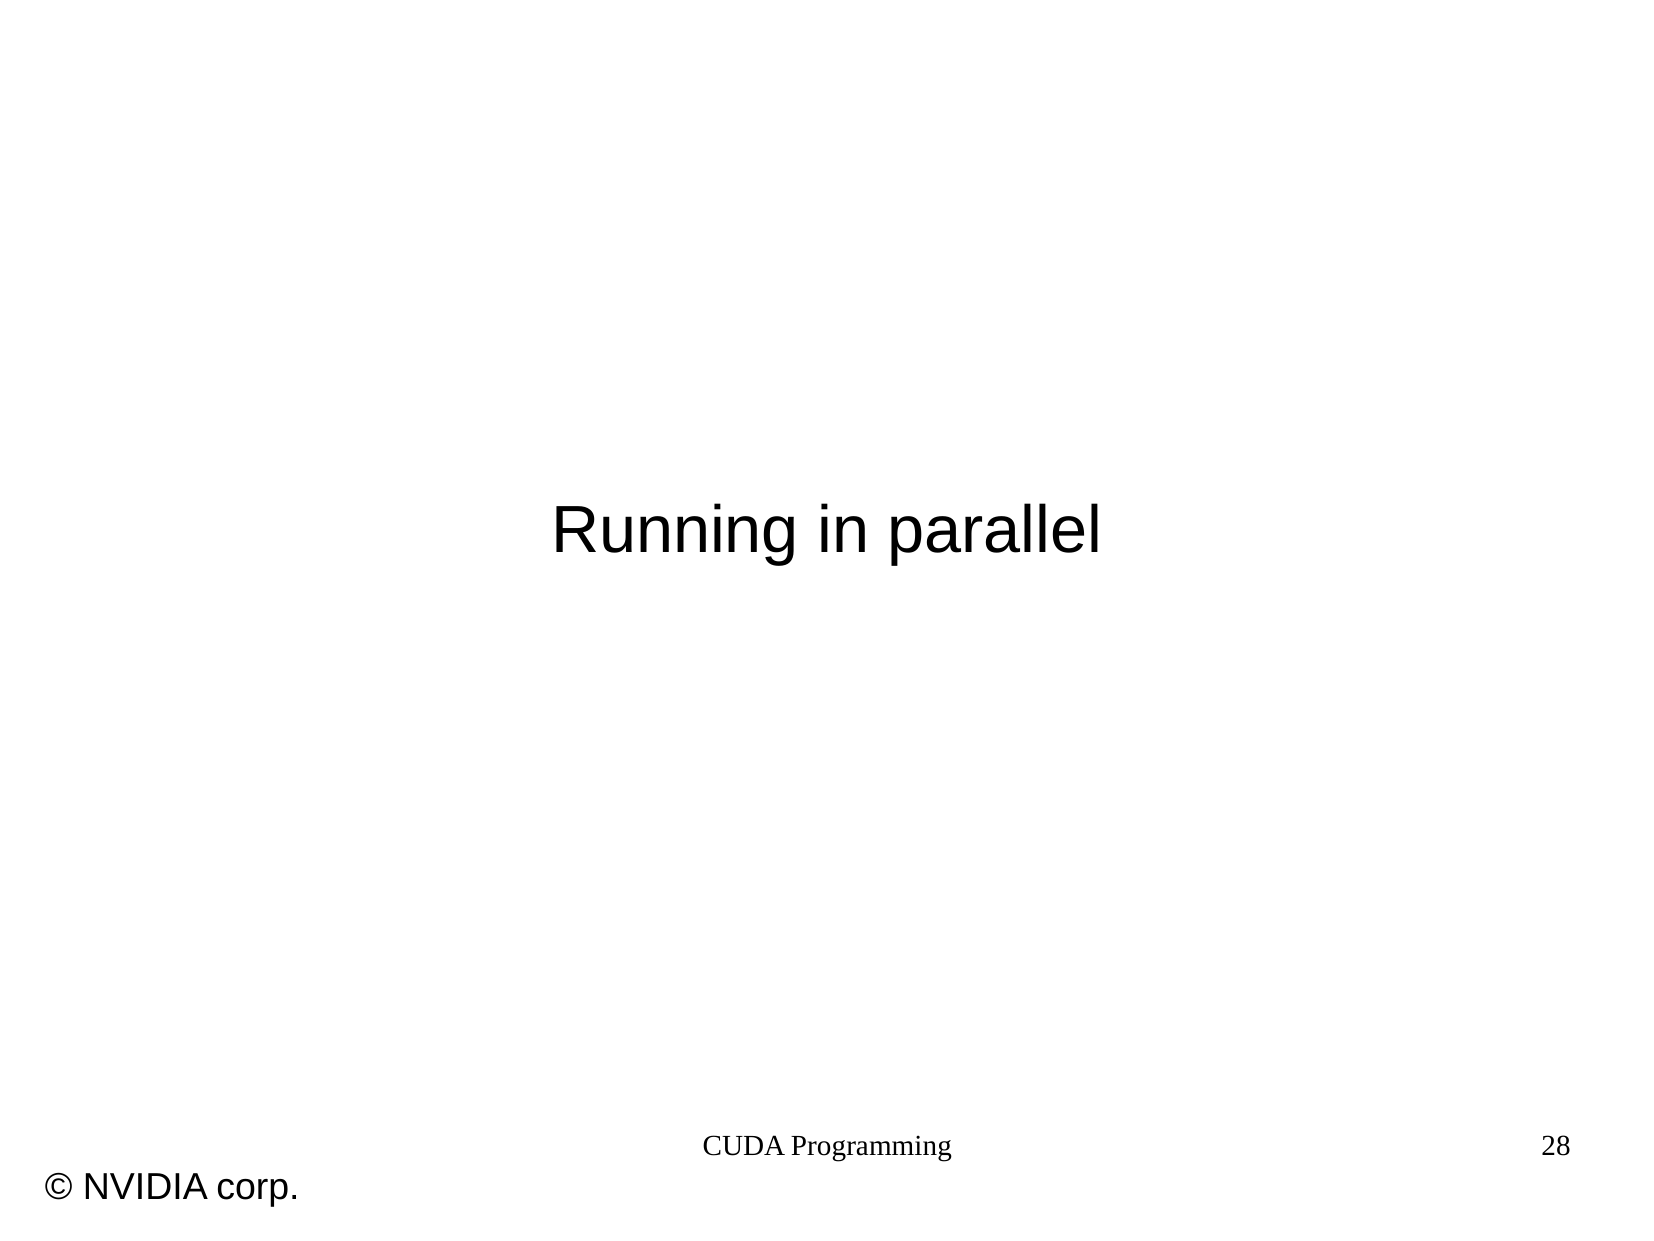

# Running in parallel
CUDA Programming
28
© NVIDIA corp.